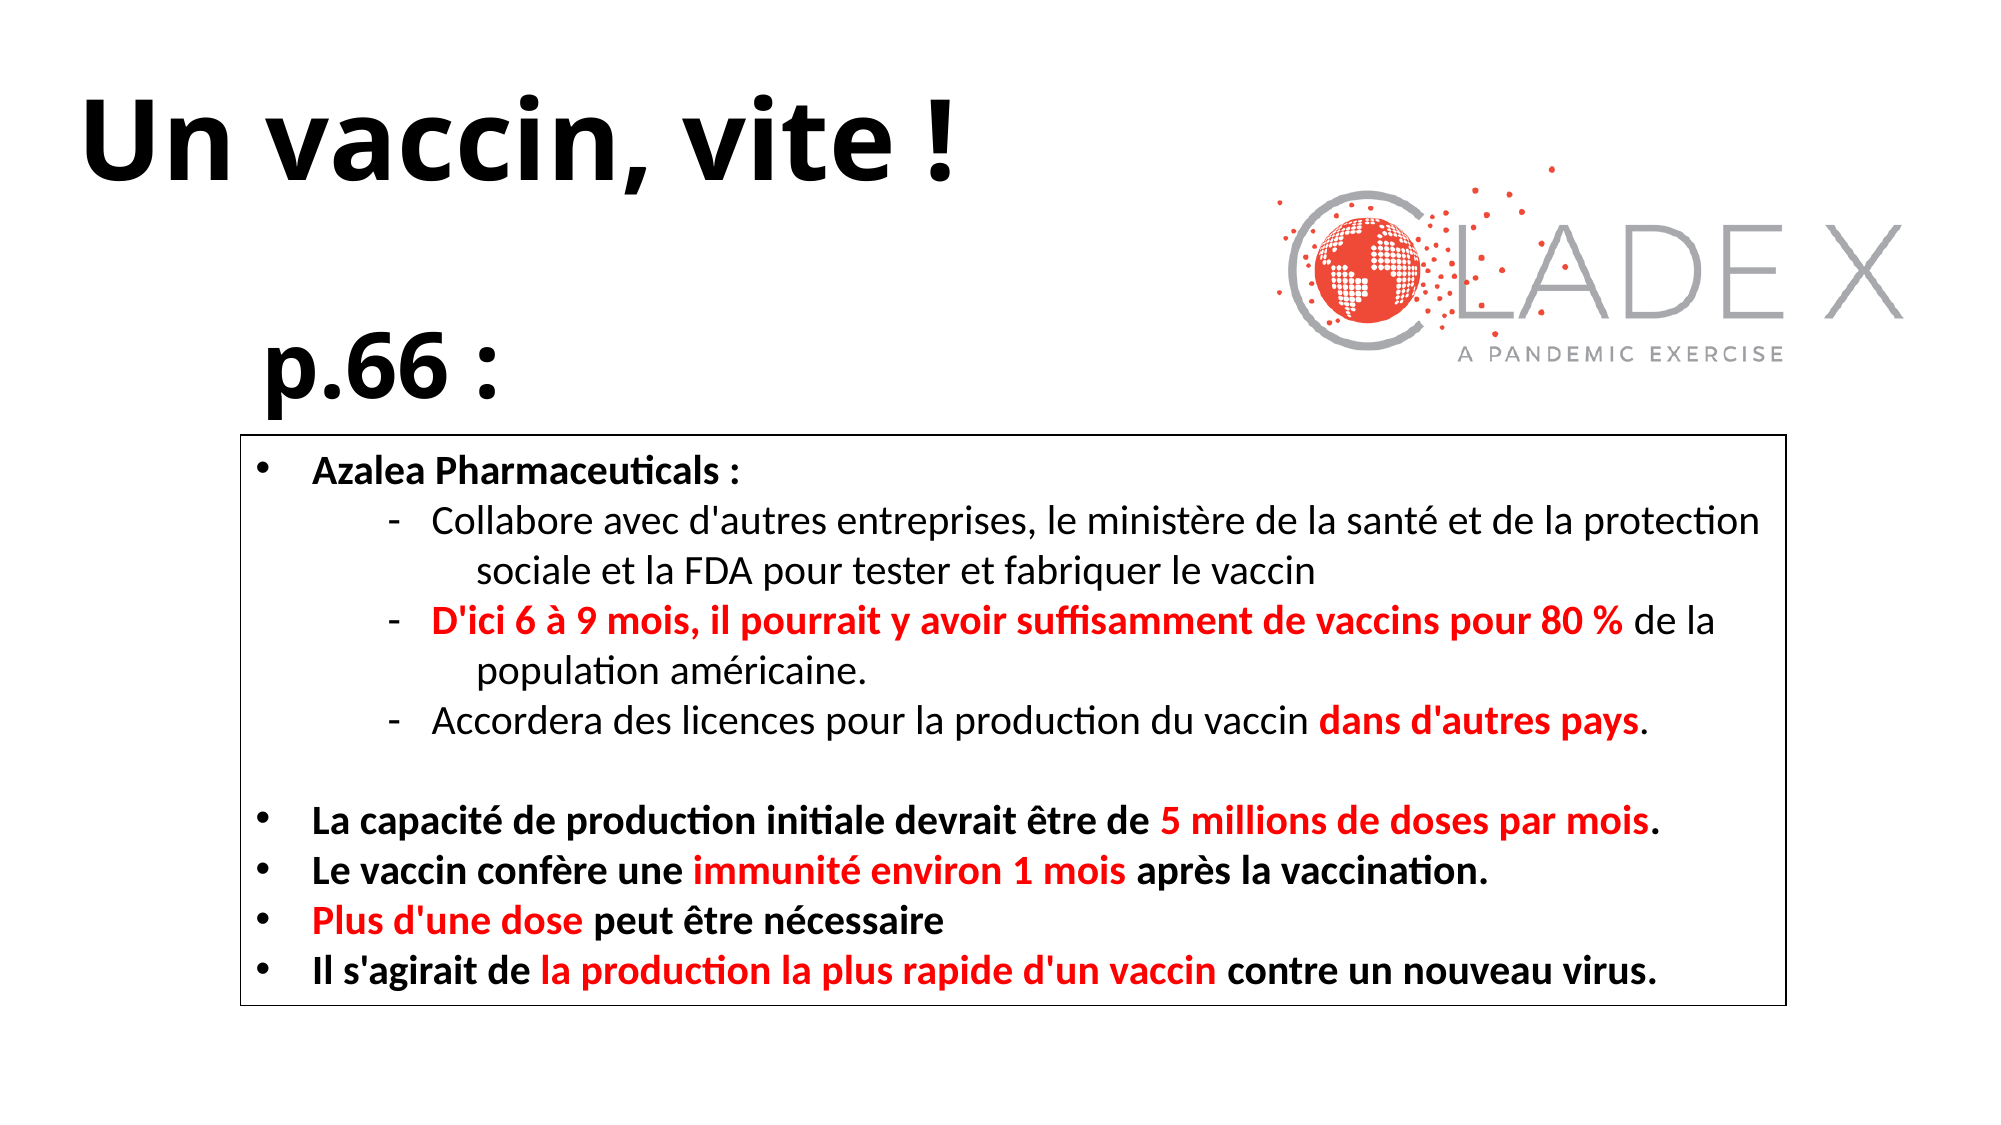

Un vaccin, vite !
# p.66 :
Azalea Pharmaceuticals :
Collabore avec d'autres entreprises, le ministère de la santé et de la protection sociale et la FDA pour tester et fabriquer le vaccin
D'ici 6 à 9 mois, il pourrait y avoir suffisamment de vaccins pour 80 % de la population américaine.
Accordera des licences pour la production du vaccin dans d'autres pays.
La capacité de production initiale devrait être de 5 millions de doses par mois.
Le vaccin confère une immunité environ 1 mois après la vaccination.
Plus d'une dose peut être nécessaire
Il s'agirait de la production la plus rapide d'un vaccin contre un nouveau virus.